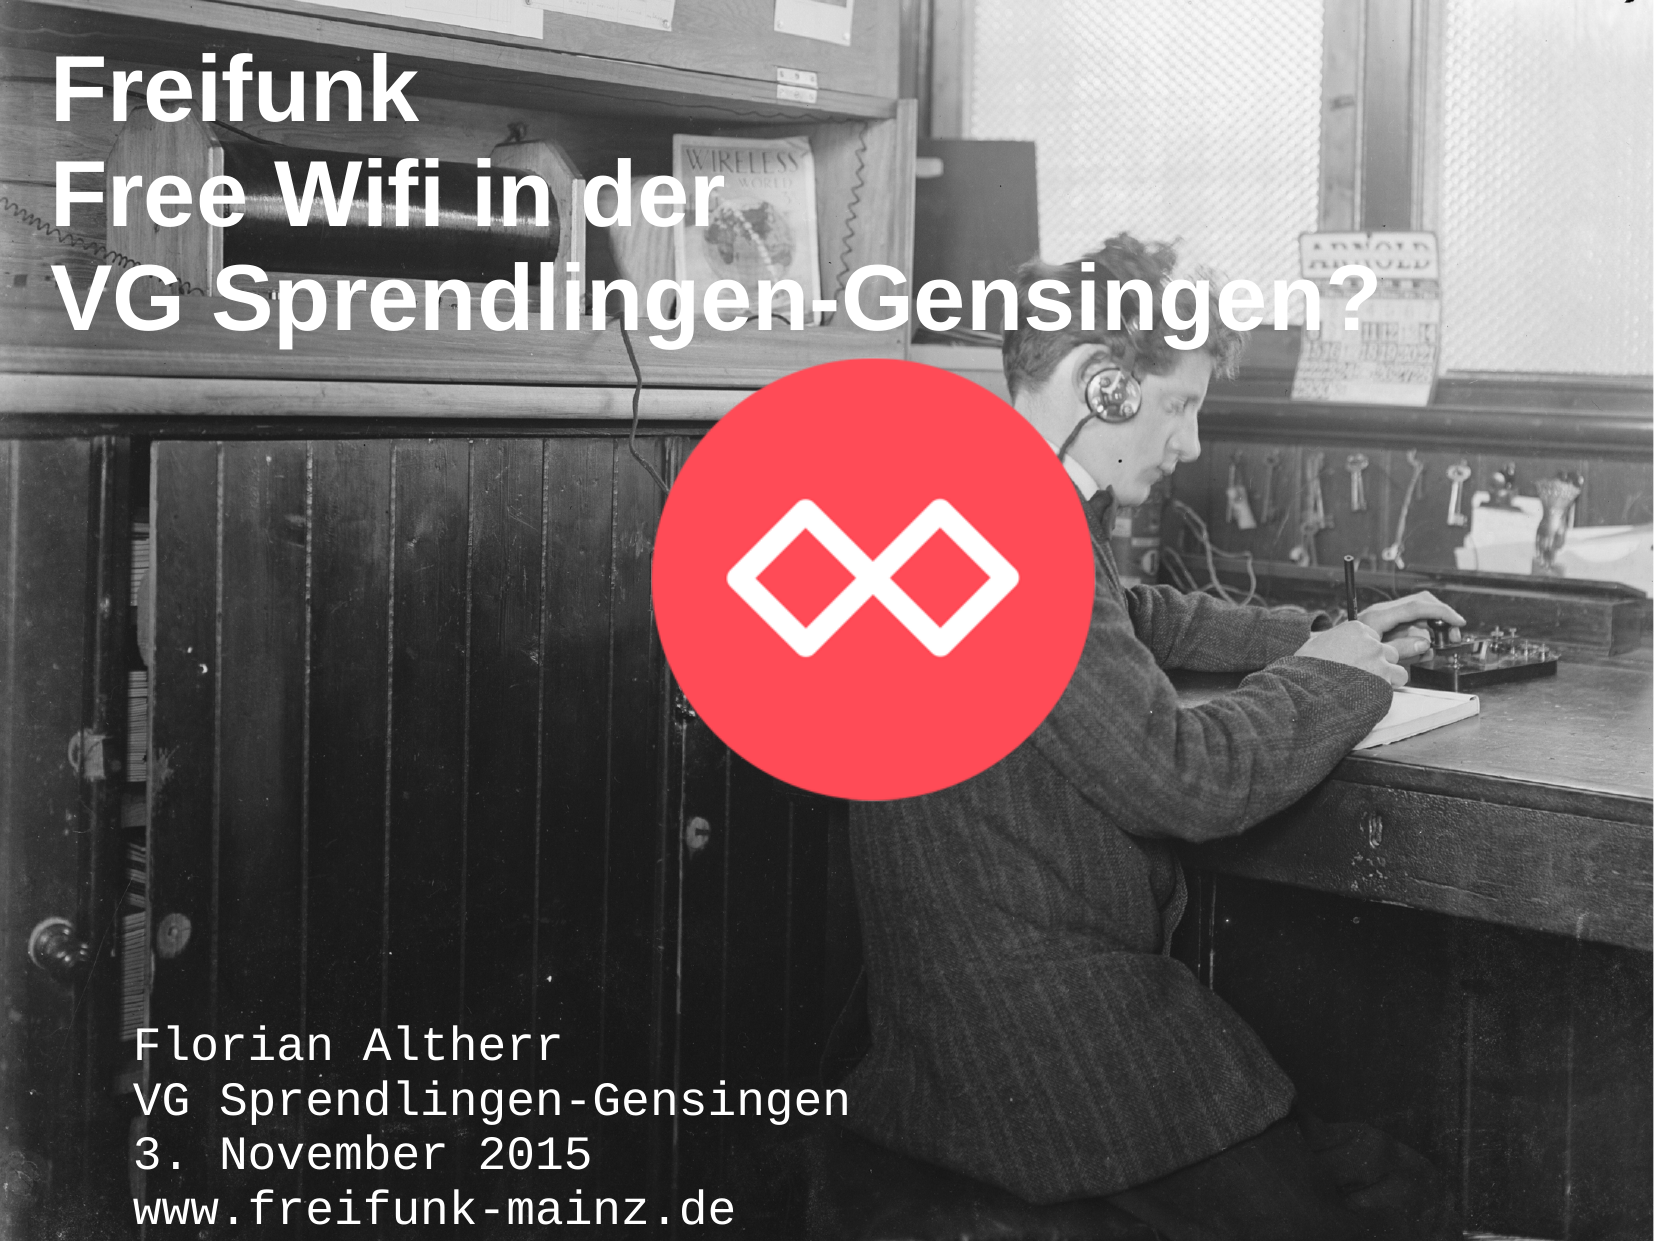

f
Freifunk
Free Wifi in der
VG Sprendlingen-Gensingen?
Florian Altherr
VG Sprendlingen-Gensingen
3. November 2015
www.freifunk-mainz.de